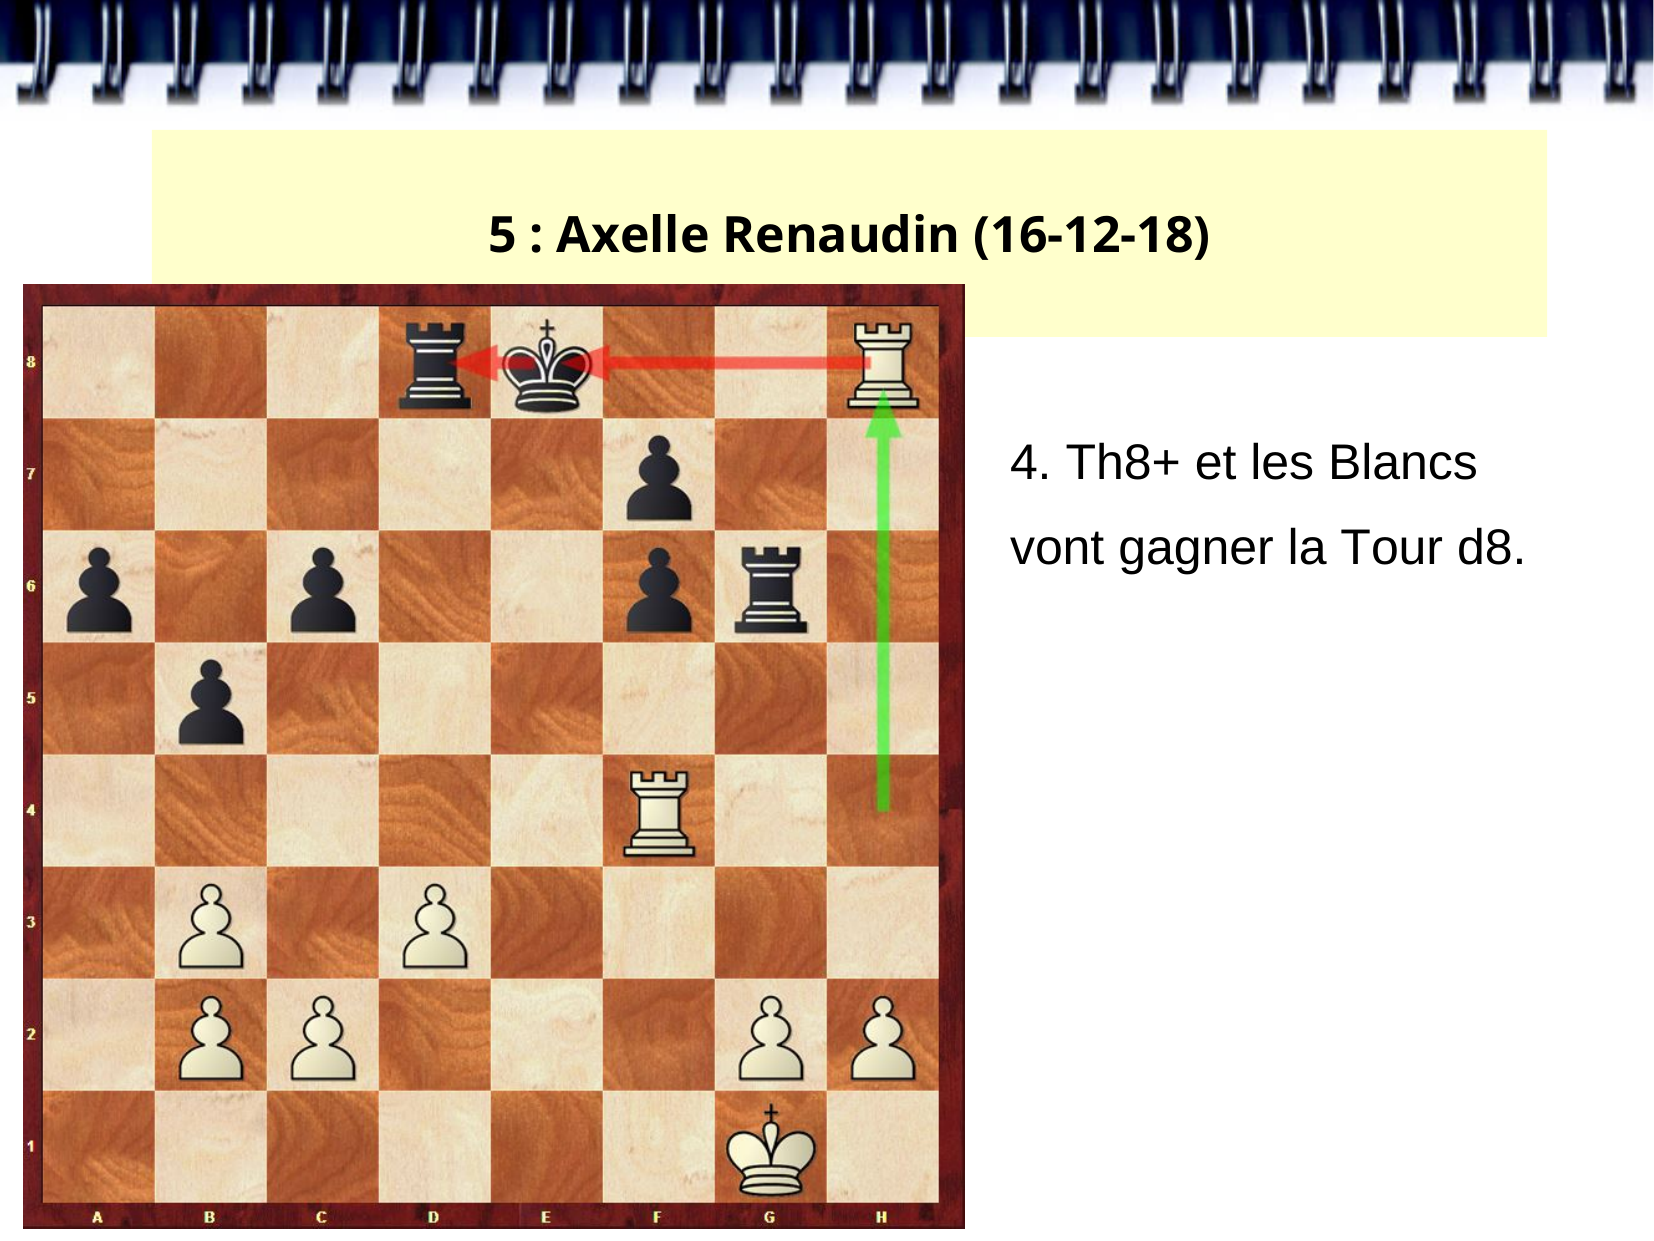

# 5 : Axelle Renaudin (16-12-18)
4. Th8+ et les Blancs
vont gagner la Tour d8.